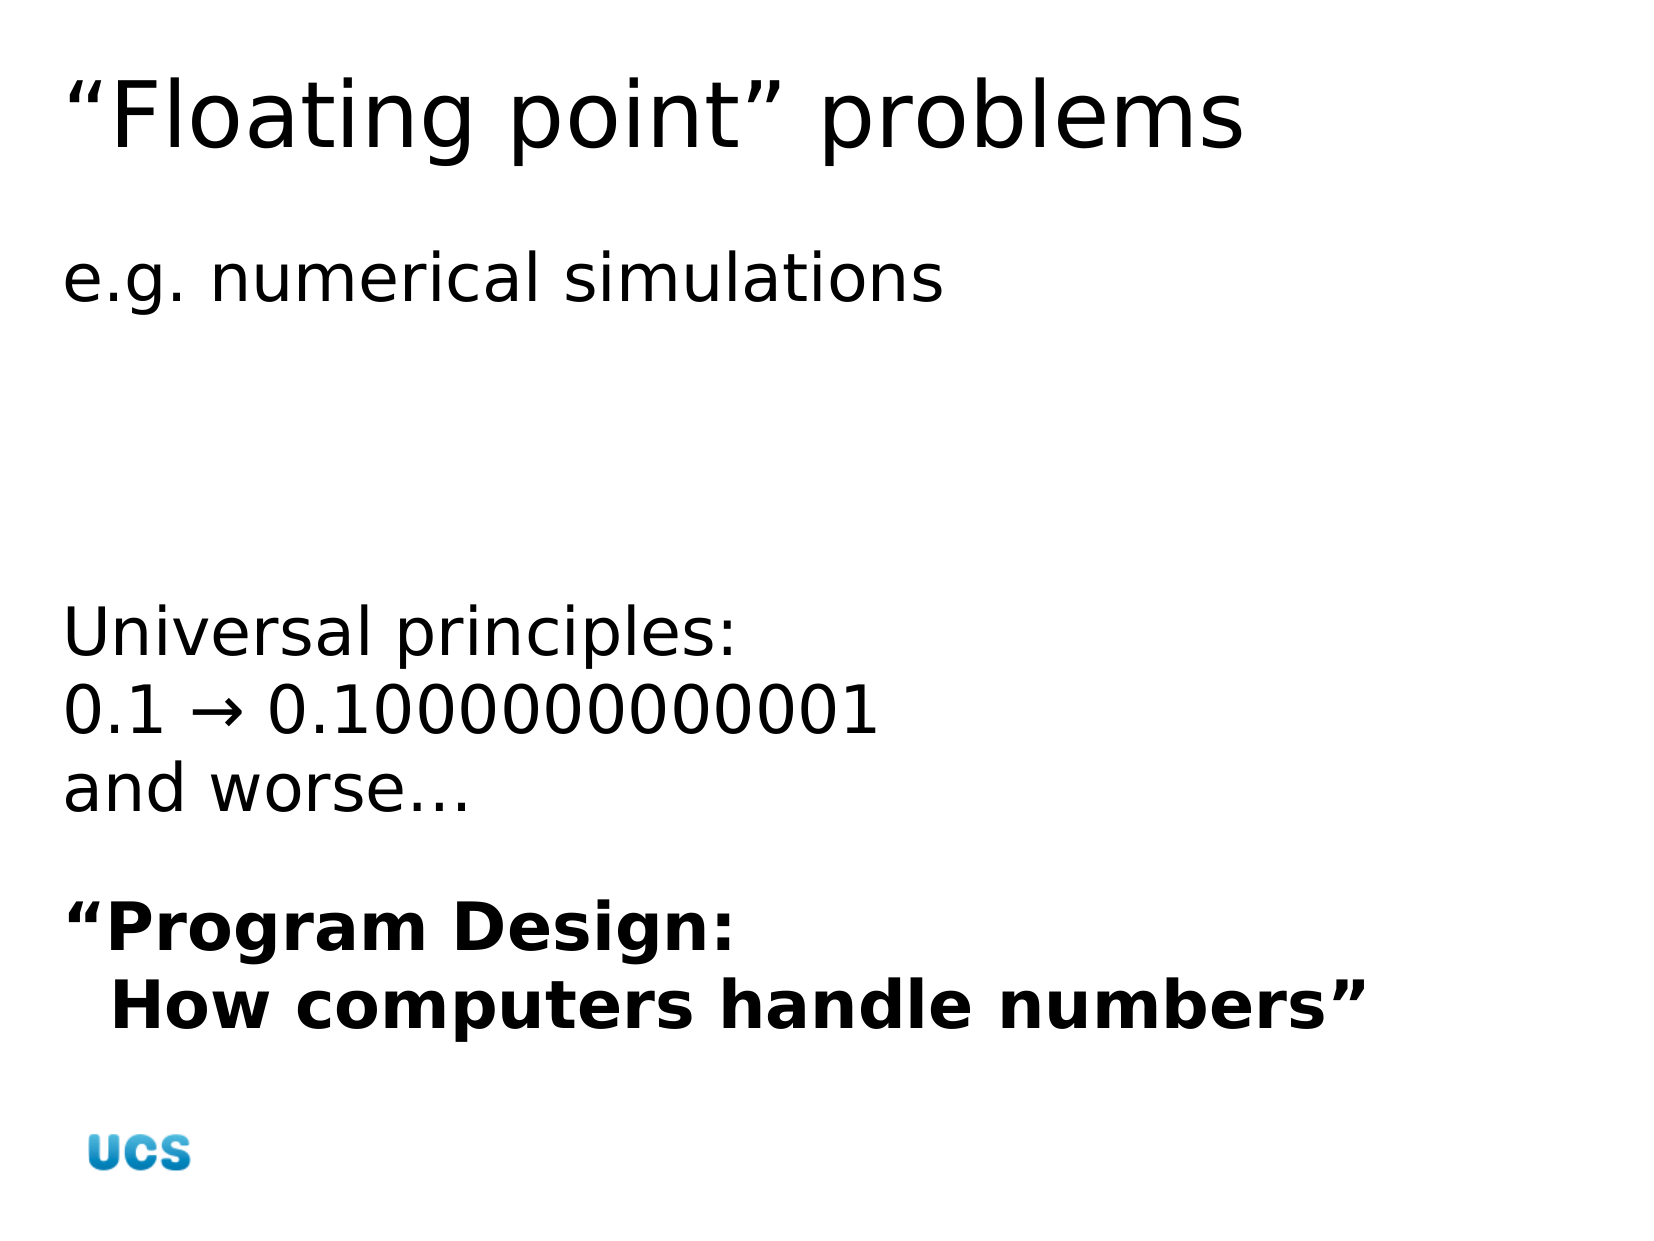

“Floating point” problems
e.g.	numerical simulations
Universal principles:
0.1 → 0.1000000000001
and worse…
“Program Design:
	How computers handle numbers”